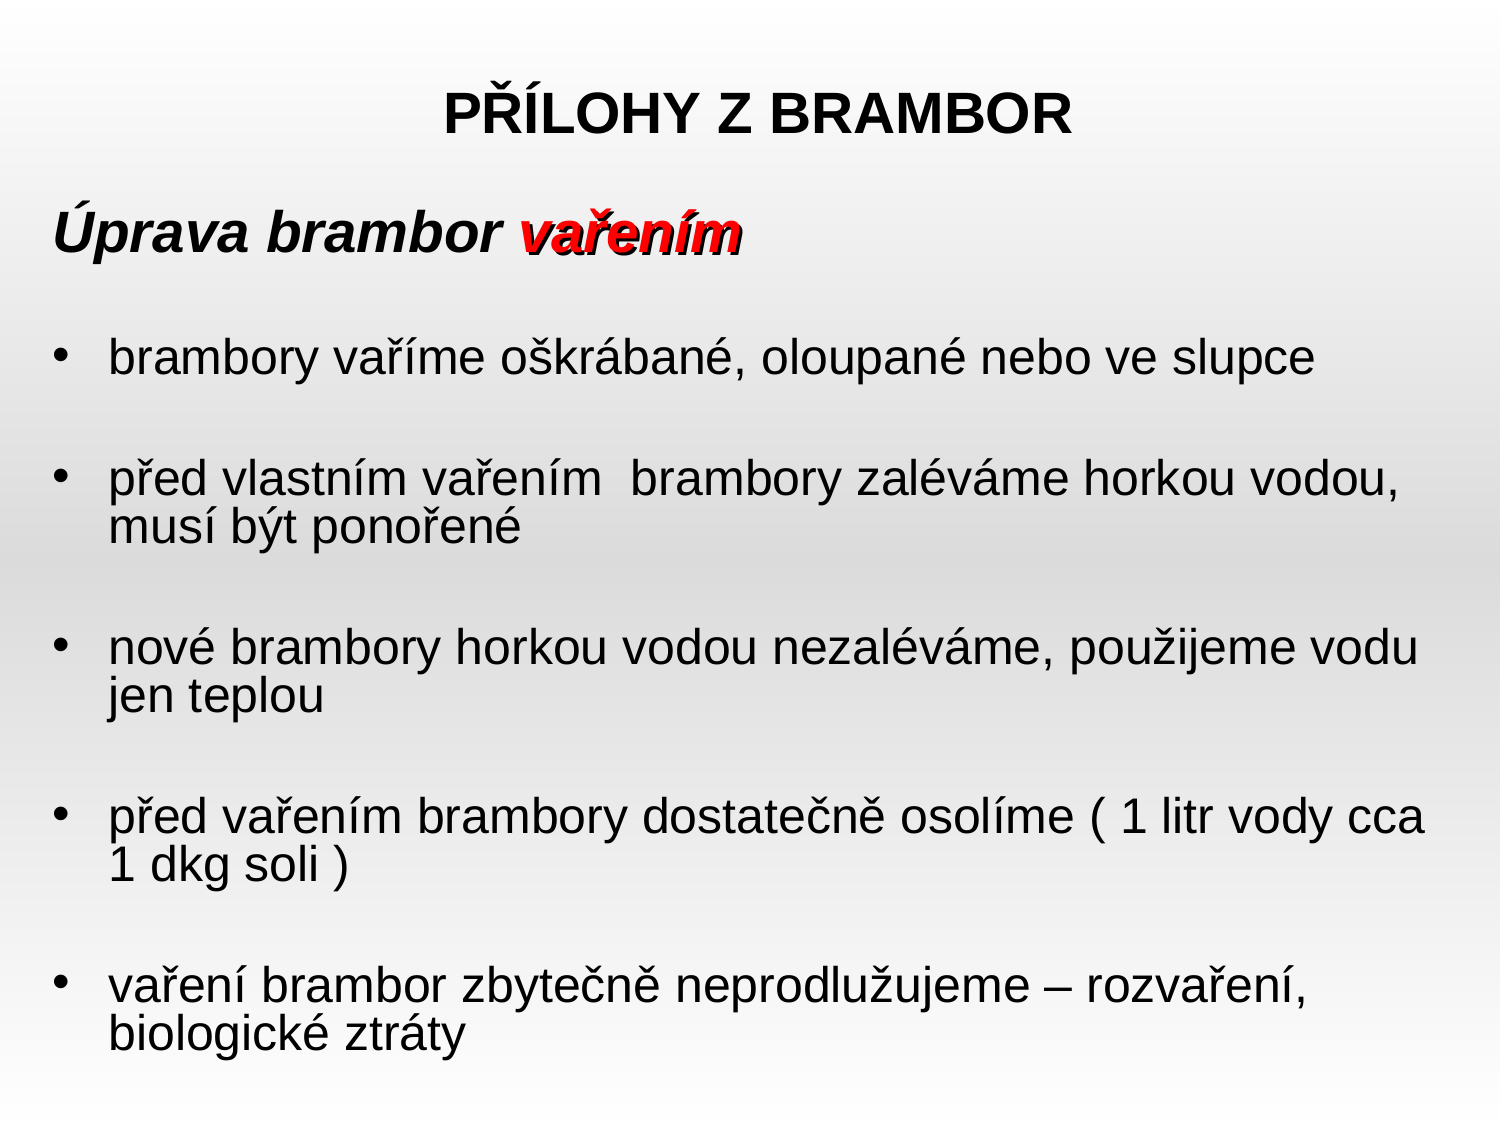

# PŘÍLOHY Z BRAMBOR
Úprava brambor vařením
brambory vaříme oškrábané, oloupané nebo ve slupce
před vlastním vařením brambory zaléváme horkou vodou, musí být ponořené
nové brambory horkou vodou nezaléváme, použijeme vodu jen teplou
před vařením brambory dostatečně osolíme ( 1 litr vody cca 1 dkg soli )
vaření brambor zbytečně neprodlužujeme – rozvaření, biologické ztráty